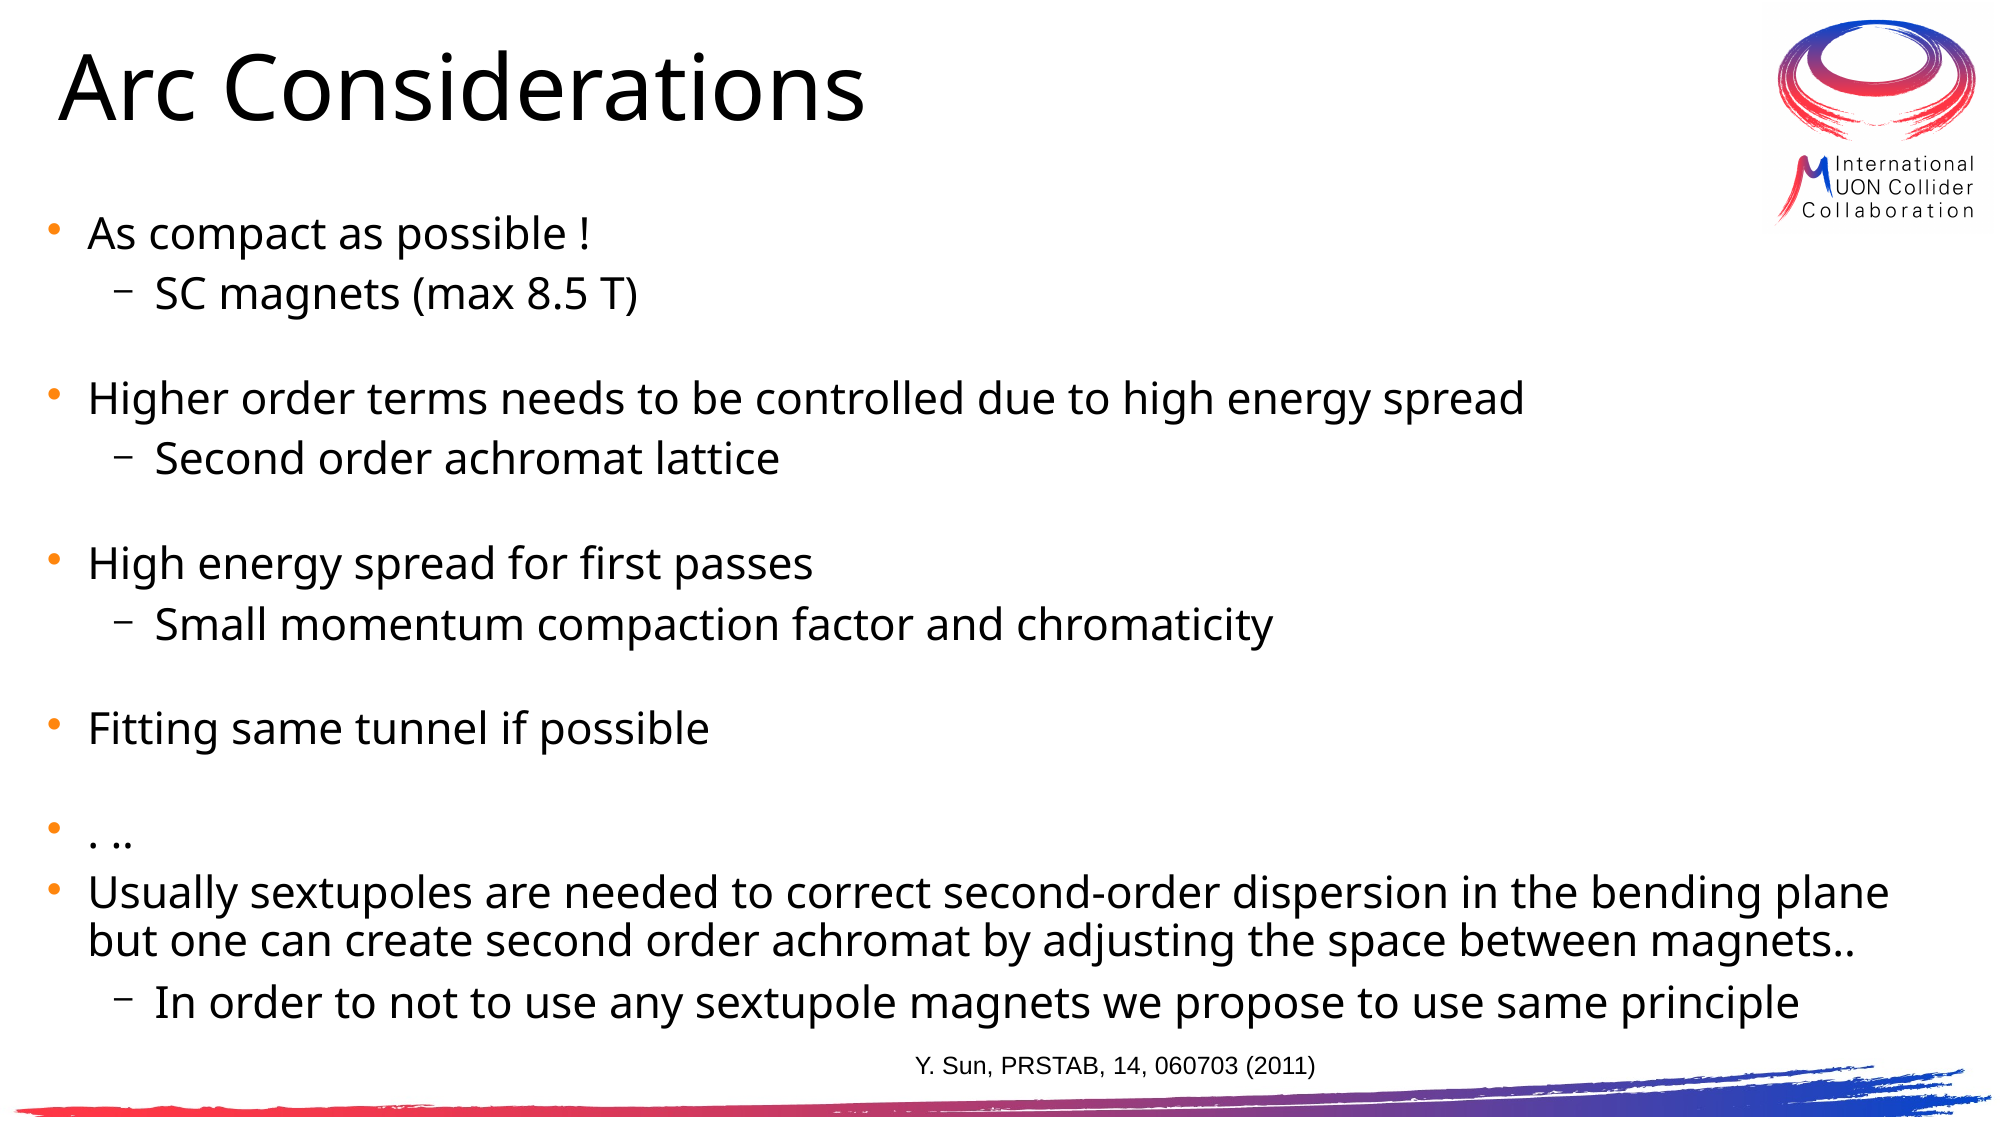

# Arc Considerations
As compact as possible !
SC magnets (max 8.5 T)
Higher order terms needs to be controlled due to high energy spread
Second order achromat lattice
High energy spread for first passes
Small momentum compaction factor and chromaticity
Fitting same tunnel if possible
. ..
Usually sextupoles are needed to correct second-order dispersion in the bending plane but one can create second order achromat by adjusting the space between magnets..
In order to not to use any sextupole magnets we propose to use same principle
Y. Sun, PRSTAB, 14, 060703 (2011)